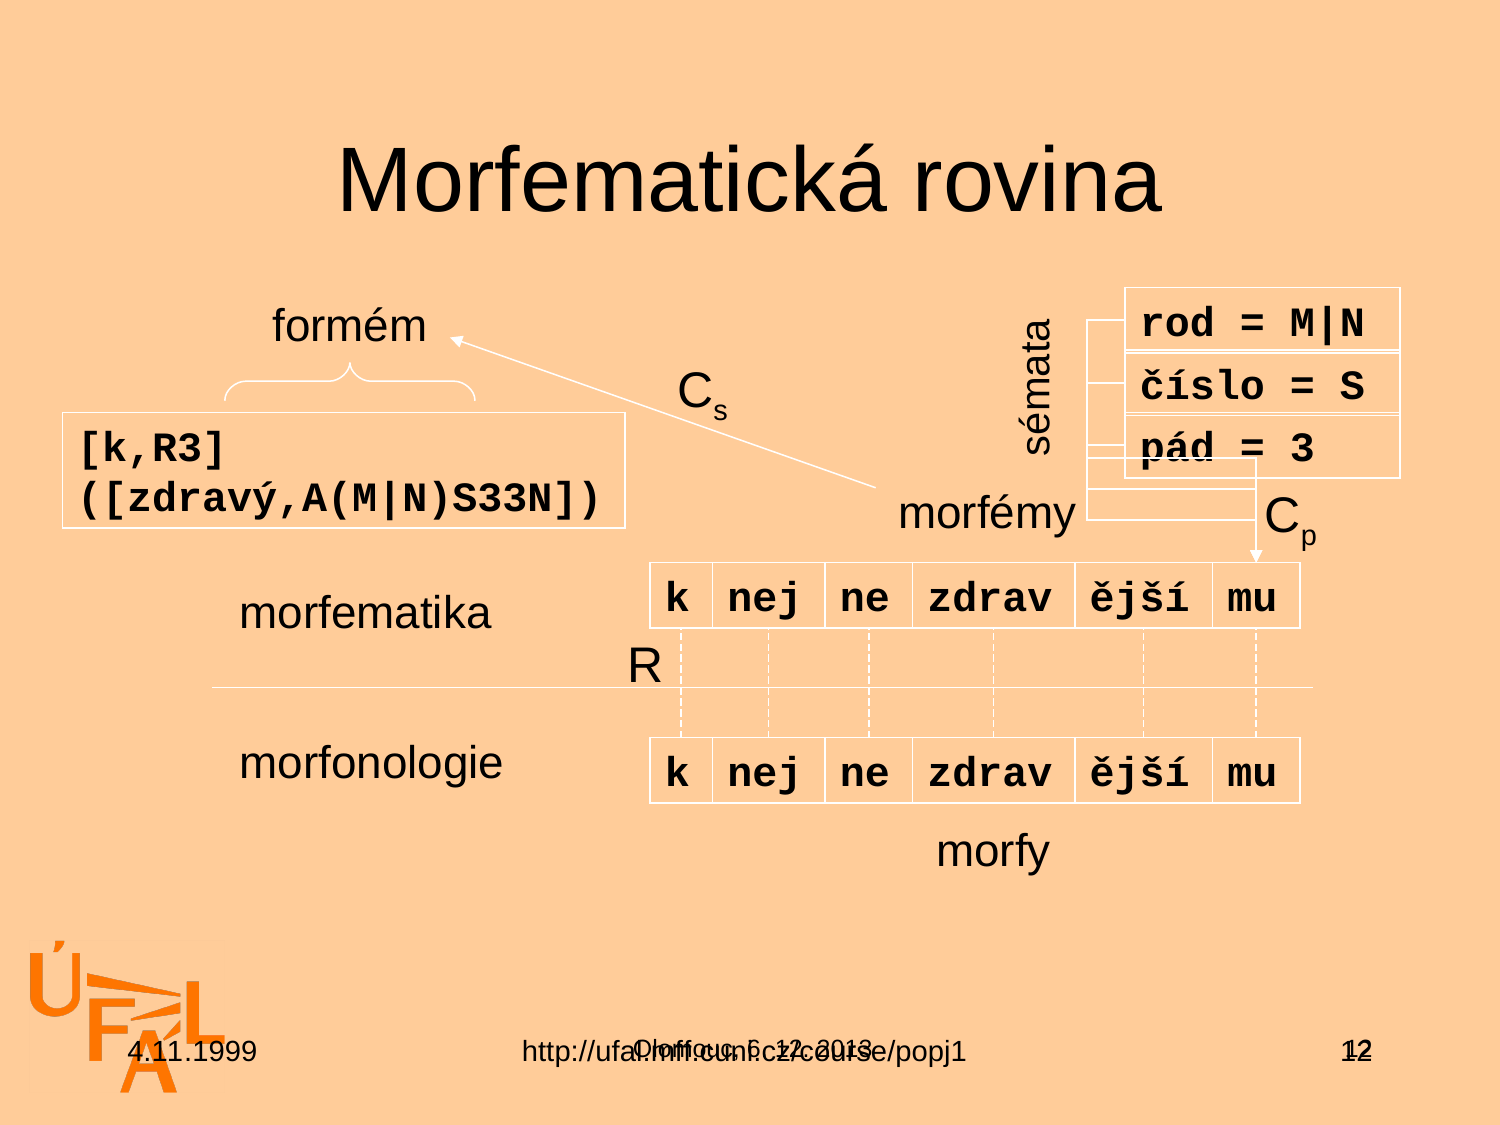

# Morfematická rovina
formém
rod = M|N
Cs
číslo = S
sémata
[k,R3]
([zdravý,A(M|N)S33N])
pád = 3
morfémy
Cp
k
nej
ne
zdrav
ější
mu
morfematika
R
morfonologie
k
nej
ne
zdrav
ější
mu
morfy
4.11.1999
Olomouc, 6. 12. 2013
http://ufal.mff.cuni.cz/course/popj1
12